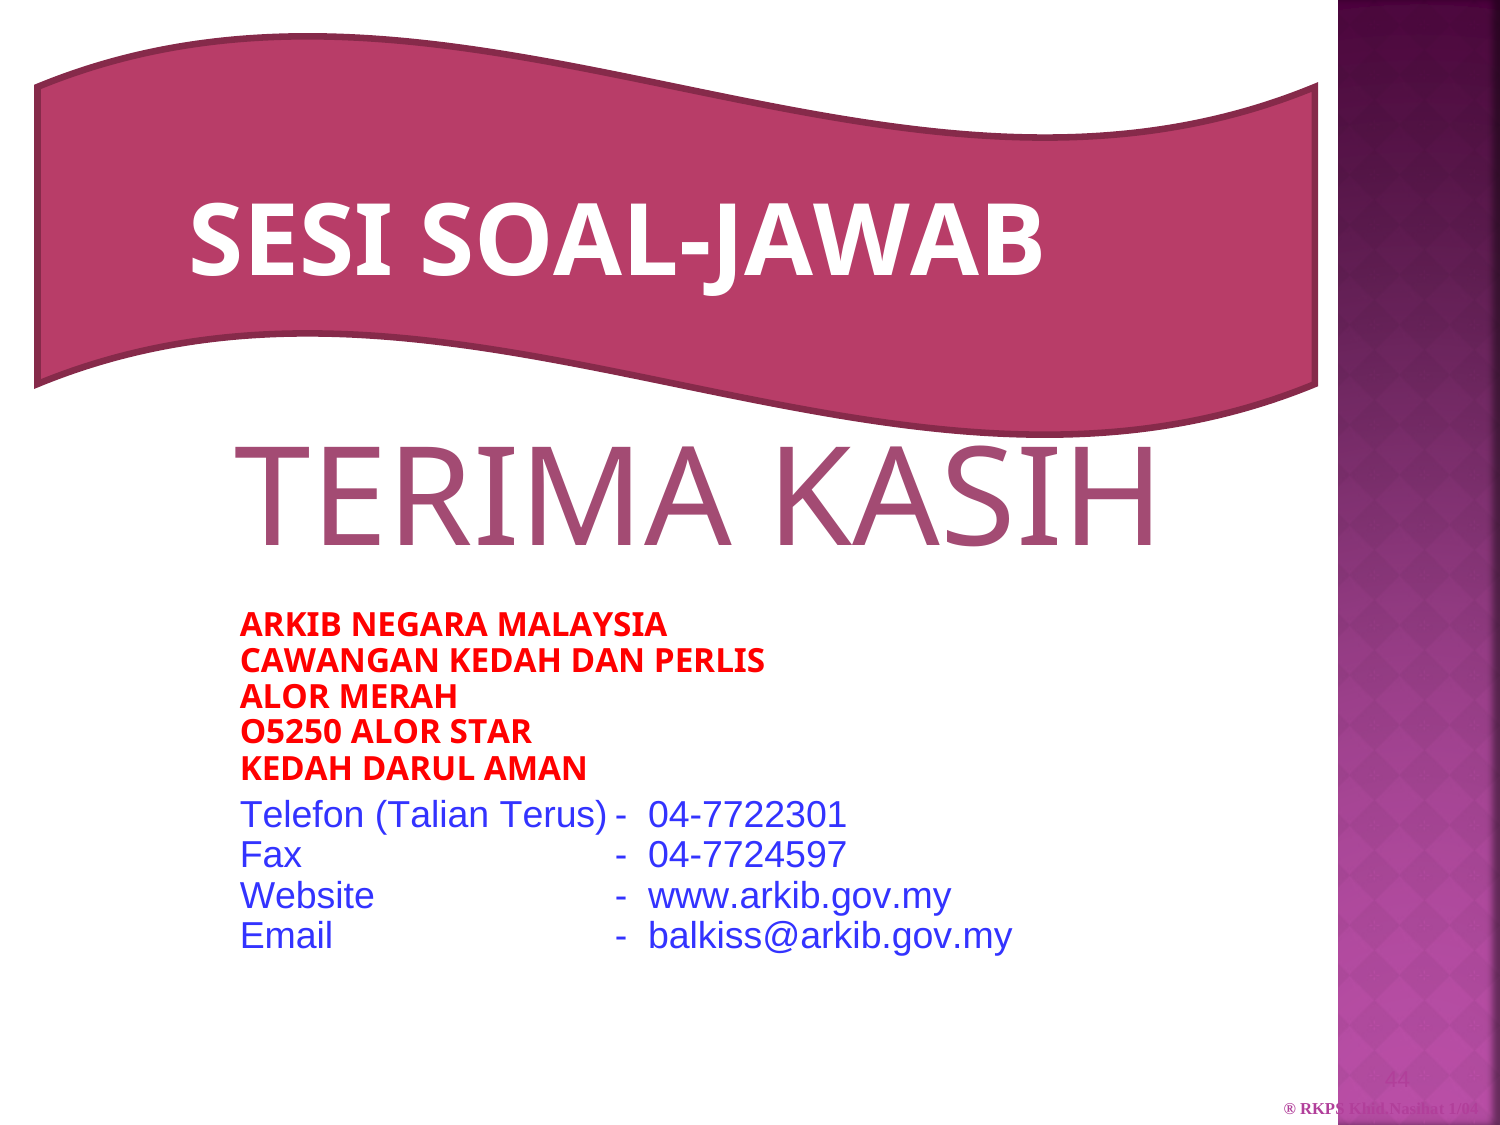

SESI SOAL-JAWAB
TERIMA KASIH
ARKIB NEGARA MALAYSIA
CAWANGAN KEDAH DAN PERLIS
ALOR MERAH
O5250 ALOR STAR
KEDAH DARUL AMAN
Telefon (Talian Terus)	- 04-7722301
Fax			- 04-7724597
Website		- www.arkib.gov.my
Email		- balkiss@arkib.gov.my
® RKPS Khid.Nasihat 1/04